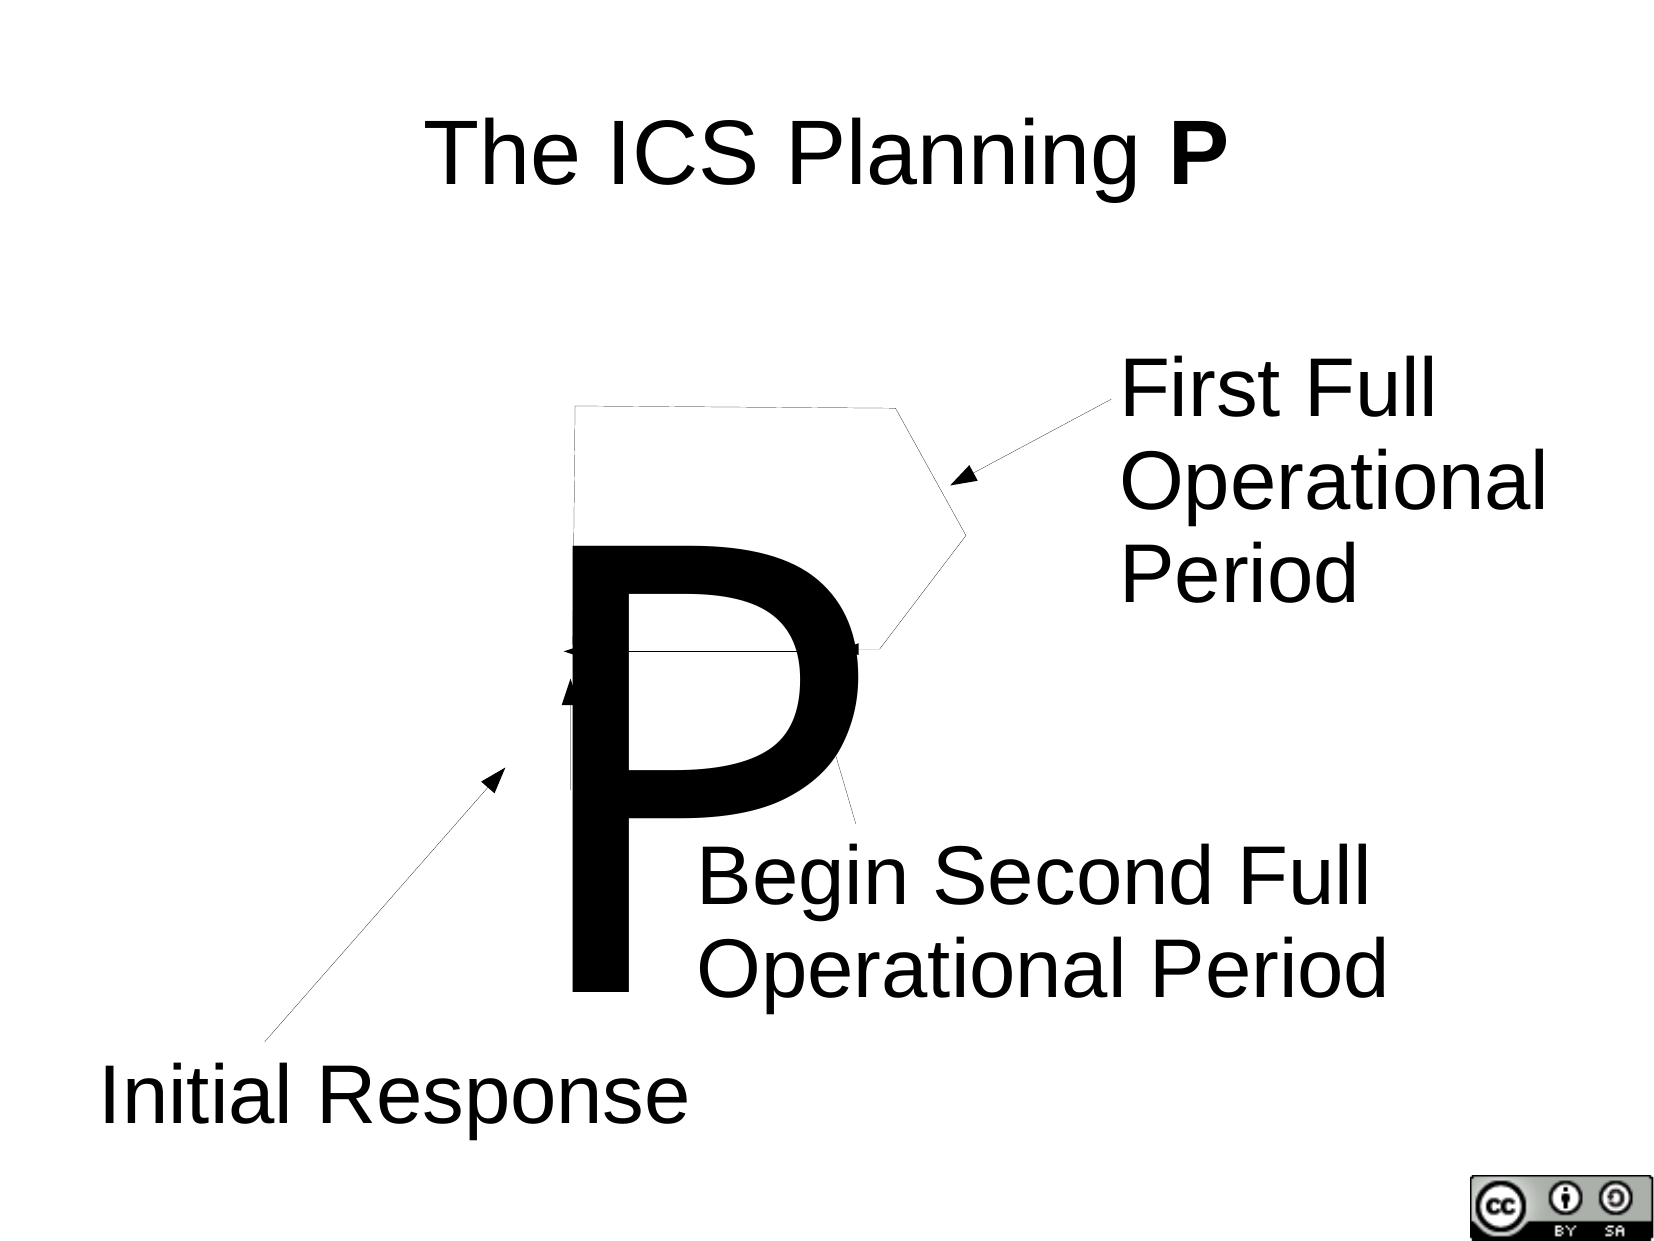

# The ICS Planning P
First Full
Operational
Period
P
Begin Second Full
Operational Period
Initial Response